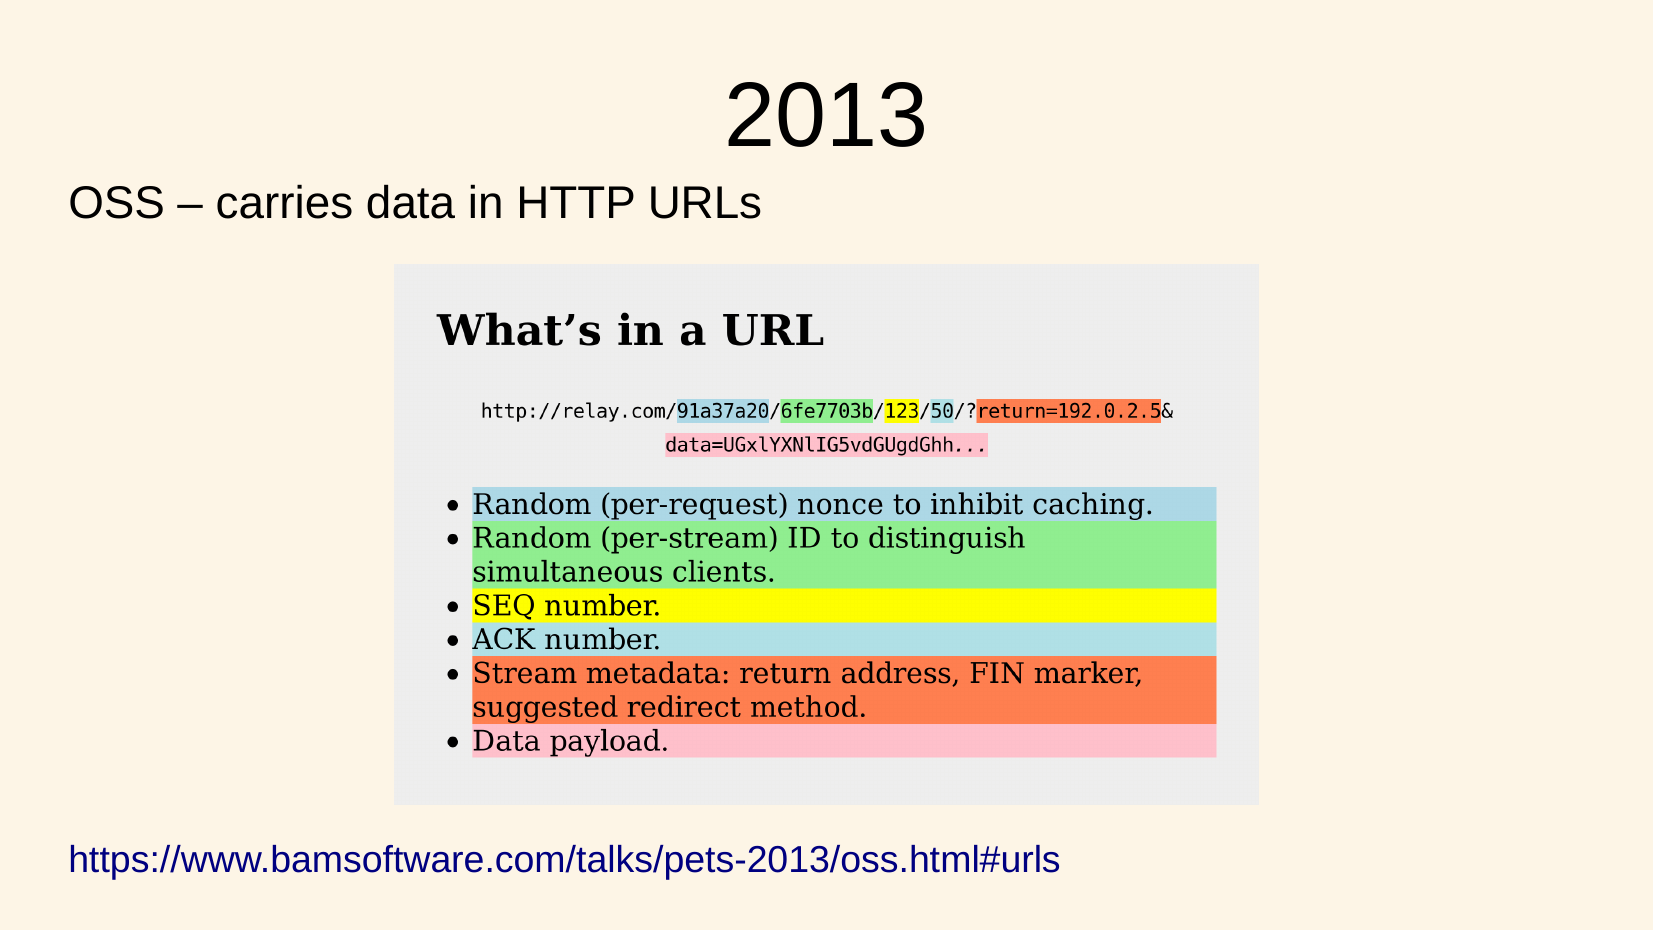

# 2013
OSS – carries data in HTTP URLs
https://www.bamsoftware.com/talks/pets-2013/oss.html#urls